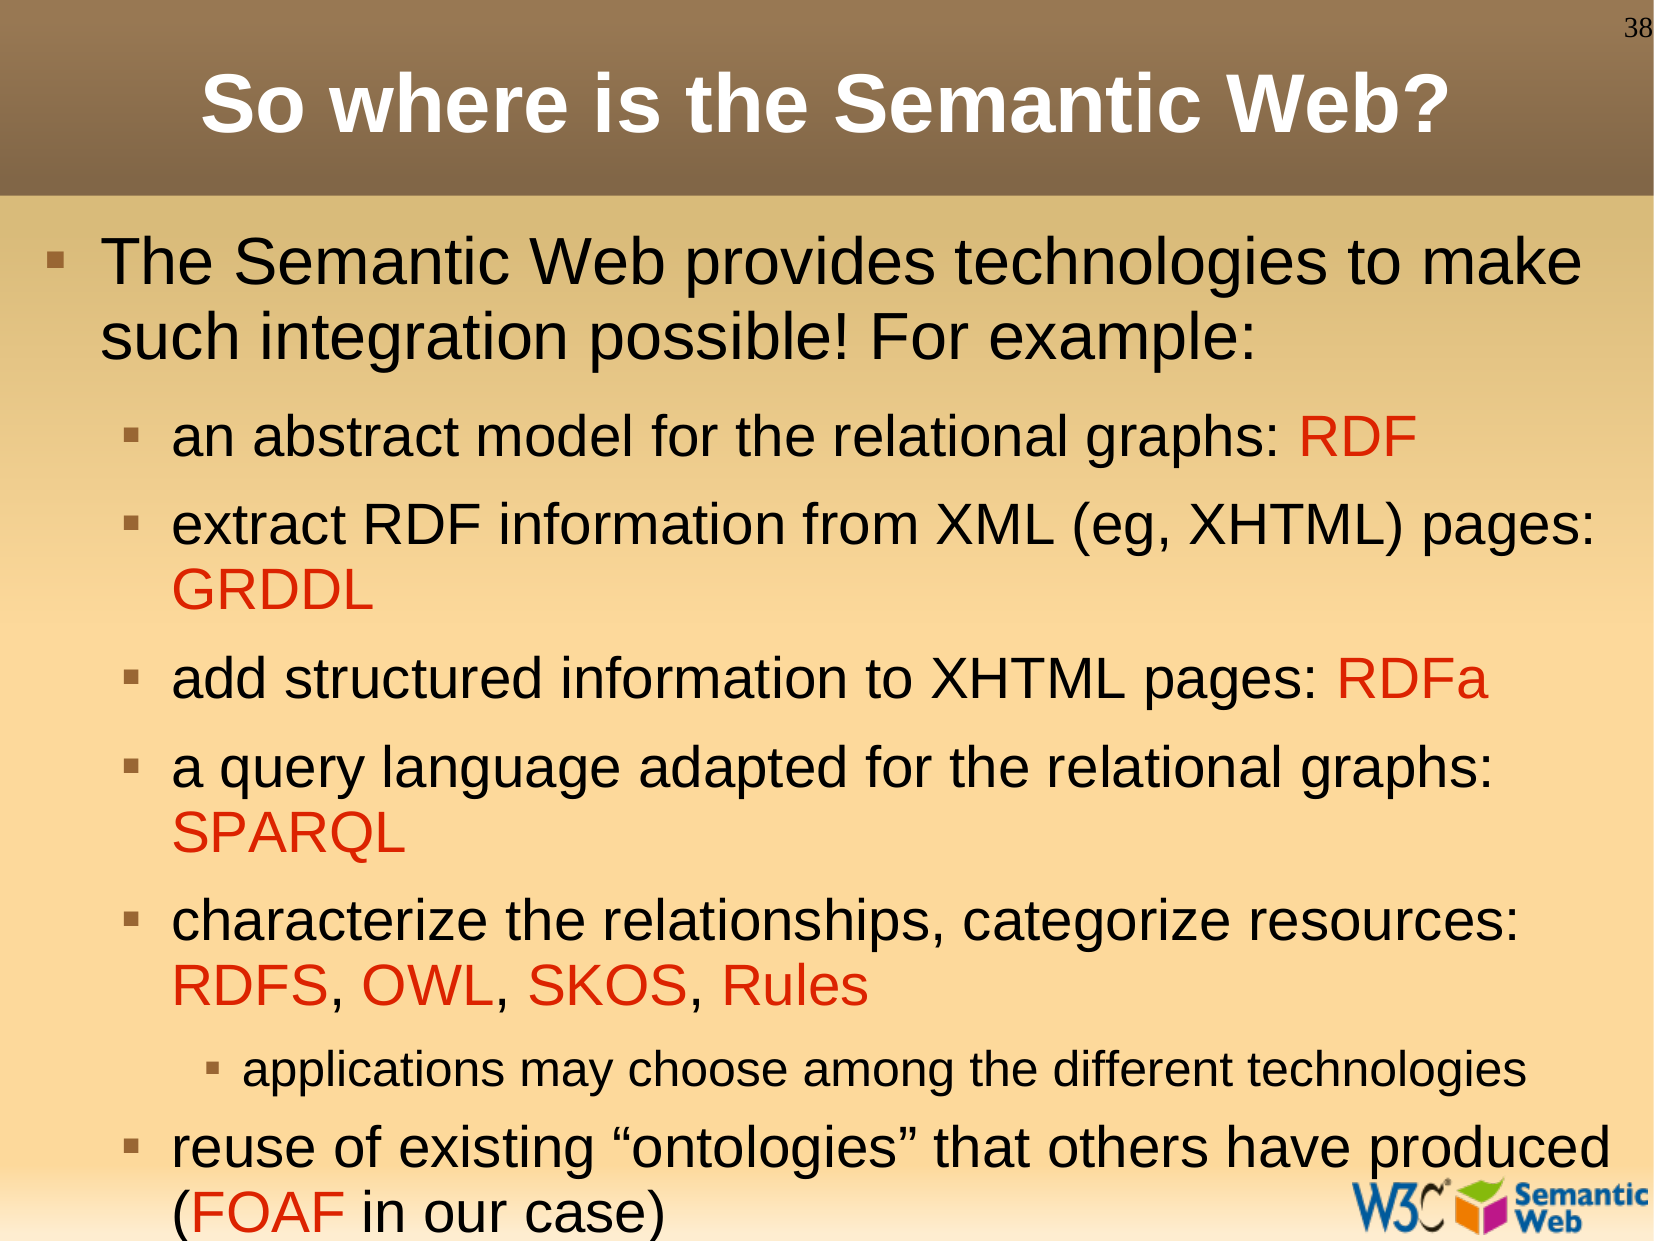

# So where is the Semantic Web?
38
The Semantic Web provides technologies to make such integration possible! For example:
an abstract model for the relational graphs: RDF
extract RDF information from XML (eg, XHTML) pages: GRDDL
add structured information to XHTML pages: RDFa
a query language adapted for the relational graphs: SPARQL
characterize the relationships, categorize resources: RDFS, OWL, SKOS, Rules
applications may choose among the different technologies
reuse of existing “ontologies” that others have produced (FOAF in our case)